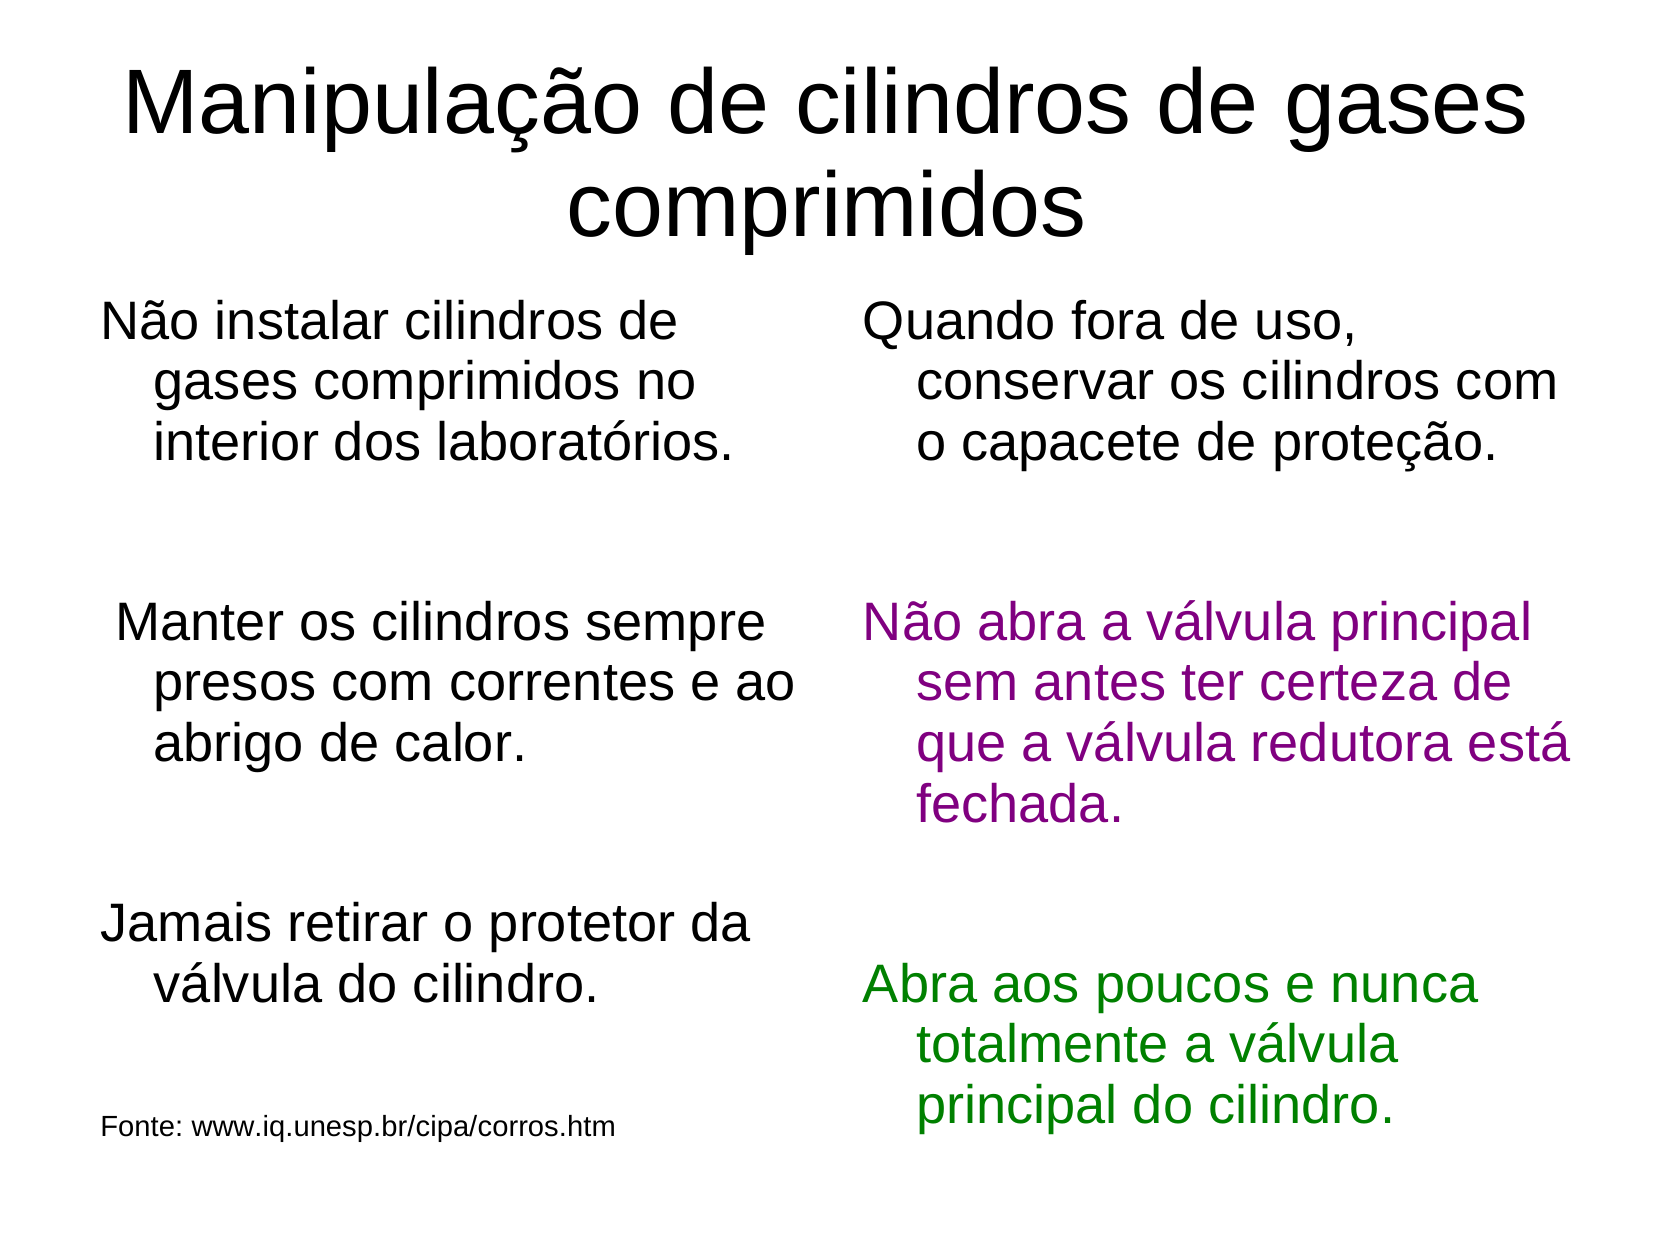

# Manipulação de cilindros de gases comprimidos
Não instalar cilindros de gases comprimidos no interior dos laboratórios.
 Manter os cilindros sempre presos com correntes e ao abrigo de calor.
Jamais retirar o protetor da válvula do cilindro.
Fonte: www.iq.unesp.br/cipa/corros.htm
Quando fora de uso, conservar os cilindros com o capacete de proteção.
Não abra a válvula principal sem antes ter certeza de que a válvula redutora está fechada.
Abra aos poucos e nunca totalmente a válvula principal do cilindro.